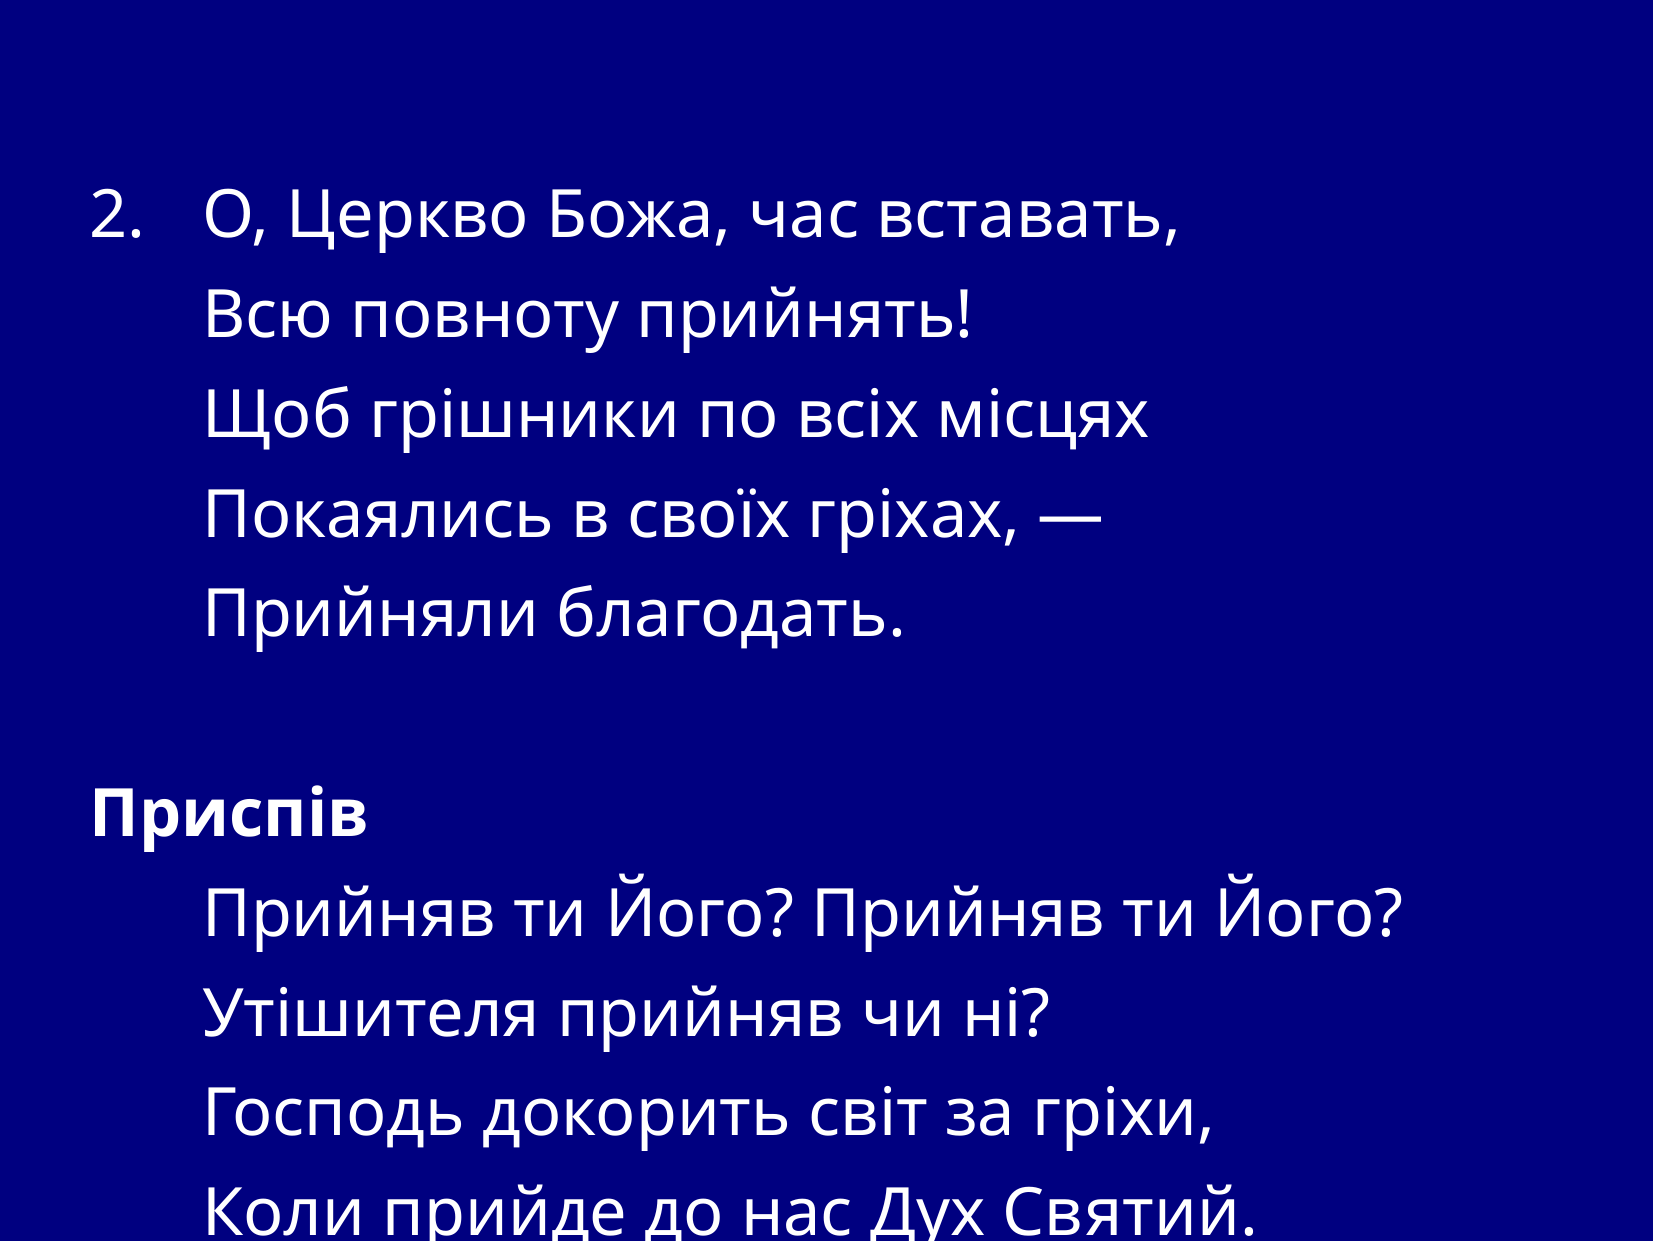

2.	О, Церкво Божа, час вставать,
	Всю повноту прийнять!
	Щоб грішники по всіх місцях
	Покаялись в своїх гріхах, ―
	Прийняли благодать.
Приспів
	Прийняв ти Його? Прийняв ти Його?
	Утішителя прийняв чи ні?
	Господь докорить світ за гріхи,
	Коли прийде до нас Дух Святий.